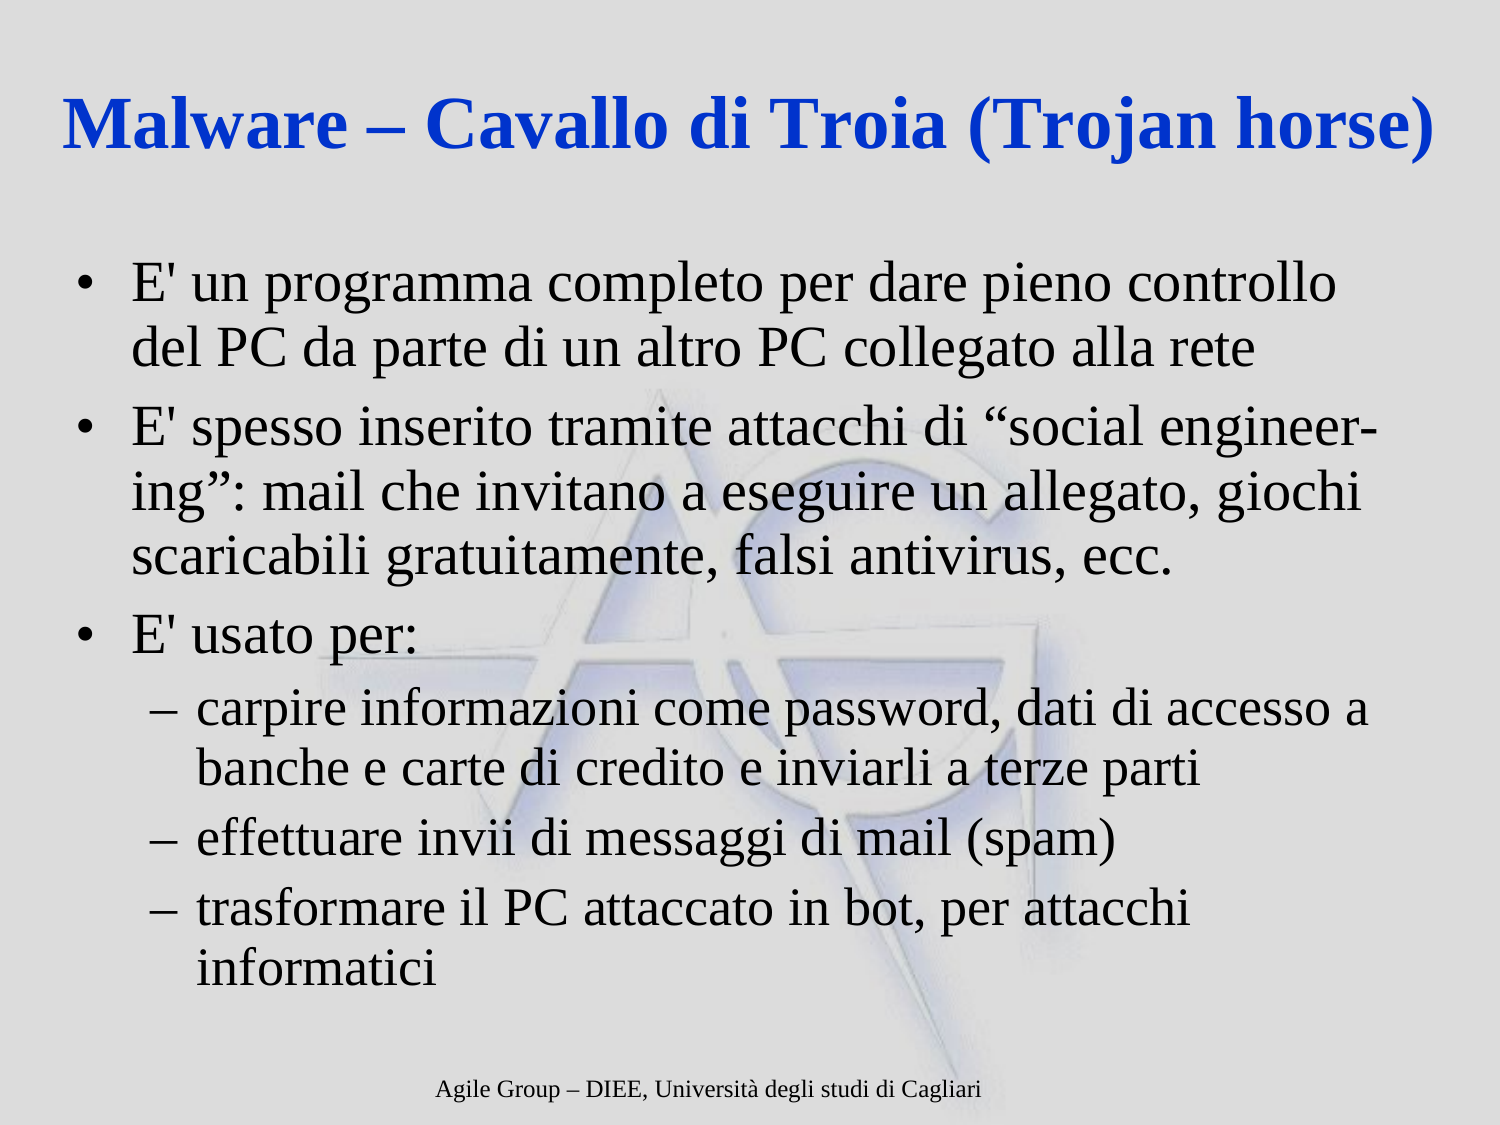

# Malware – Cavallo di Troia (Trojan horse)
E' un programma completo per dare pieno controllo del PC da parte di un altro PC collegato alla rete
E' spesso inserito tramite attacchi di “social engineer-ing”: mail che invitano a eseguire un allegato, giochi scaricabili gratuitamente, falsi antivirus, ecc.
E' usato per:
carpire informazioni come password, dati di accesso a banche e carte di credito e inviarli a terze parti
effettuare invii di messaggi di mail (spam)
trasformare il PC attaccato in bot, per attacchi informatici